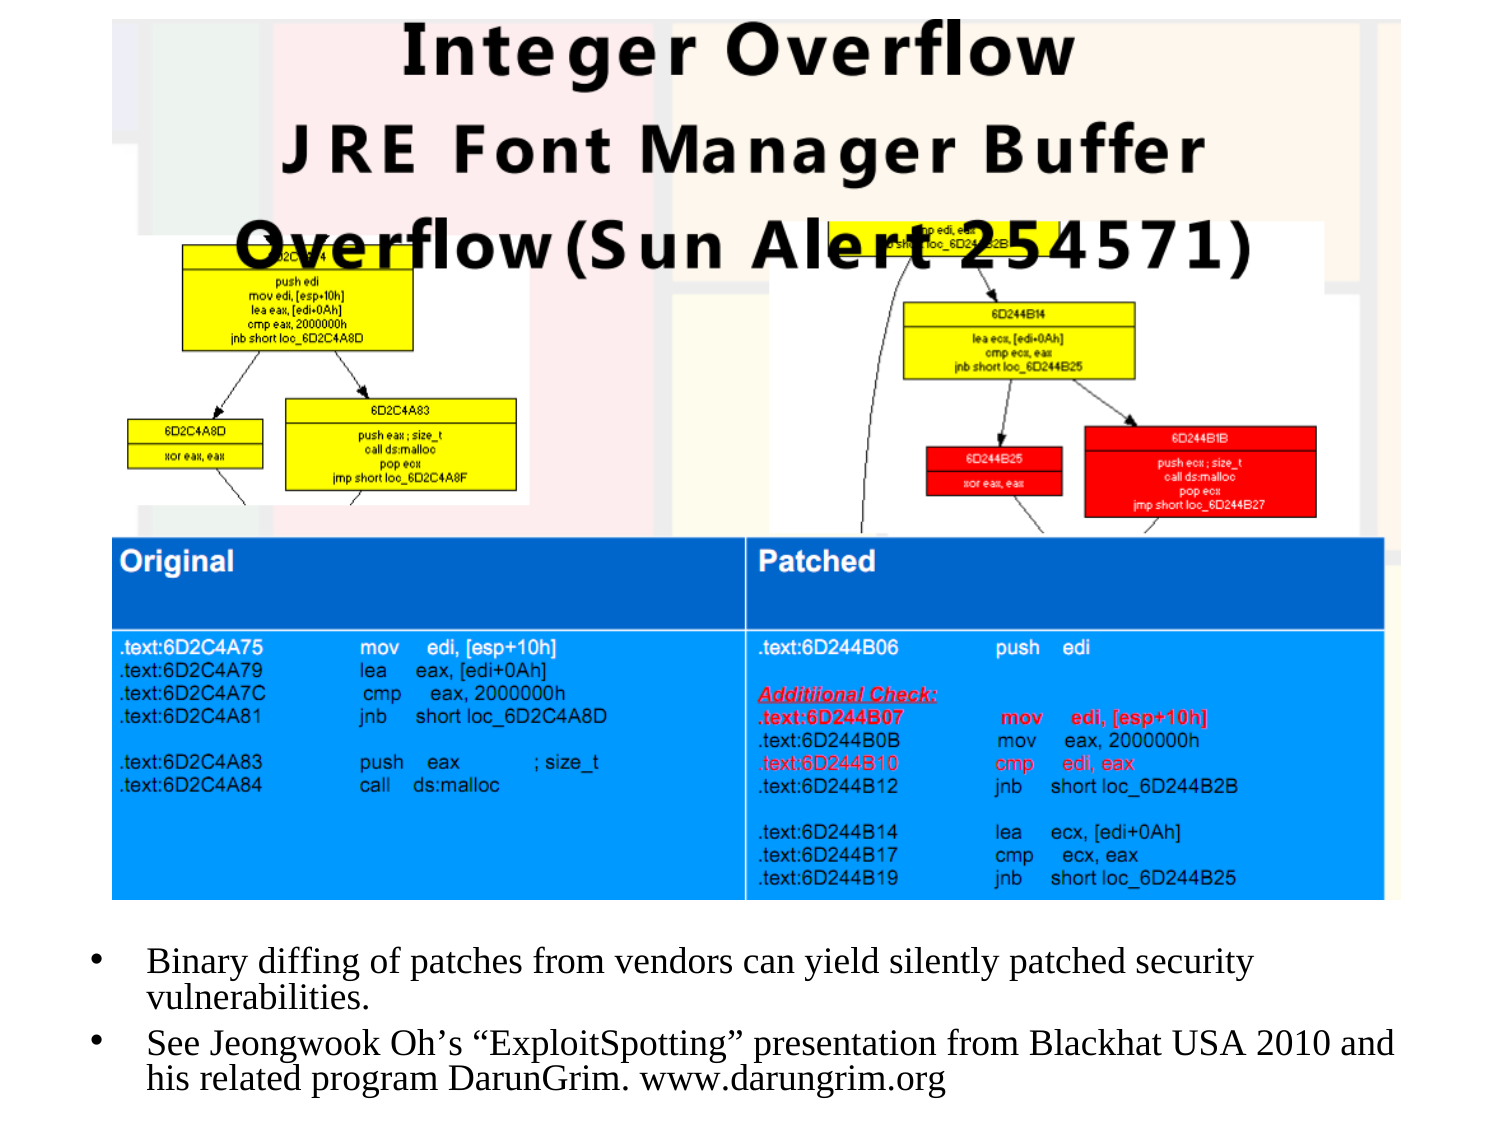

# Binary diffing of patches from vendors can yield silently patched security vulnerabilities.
See Jeongwook Oh’s “ExploitSpotting” presentation from Blackhat USA 2010 and his related program DarunGrim. www.darungrim.org